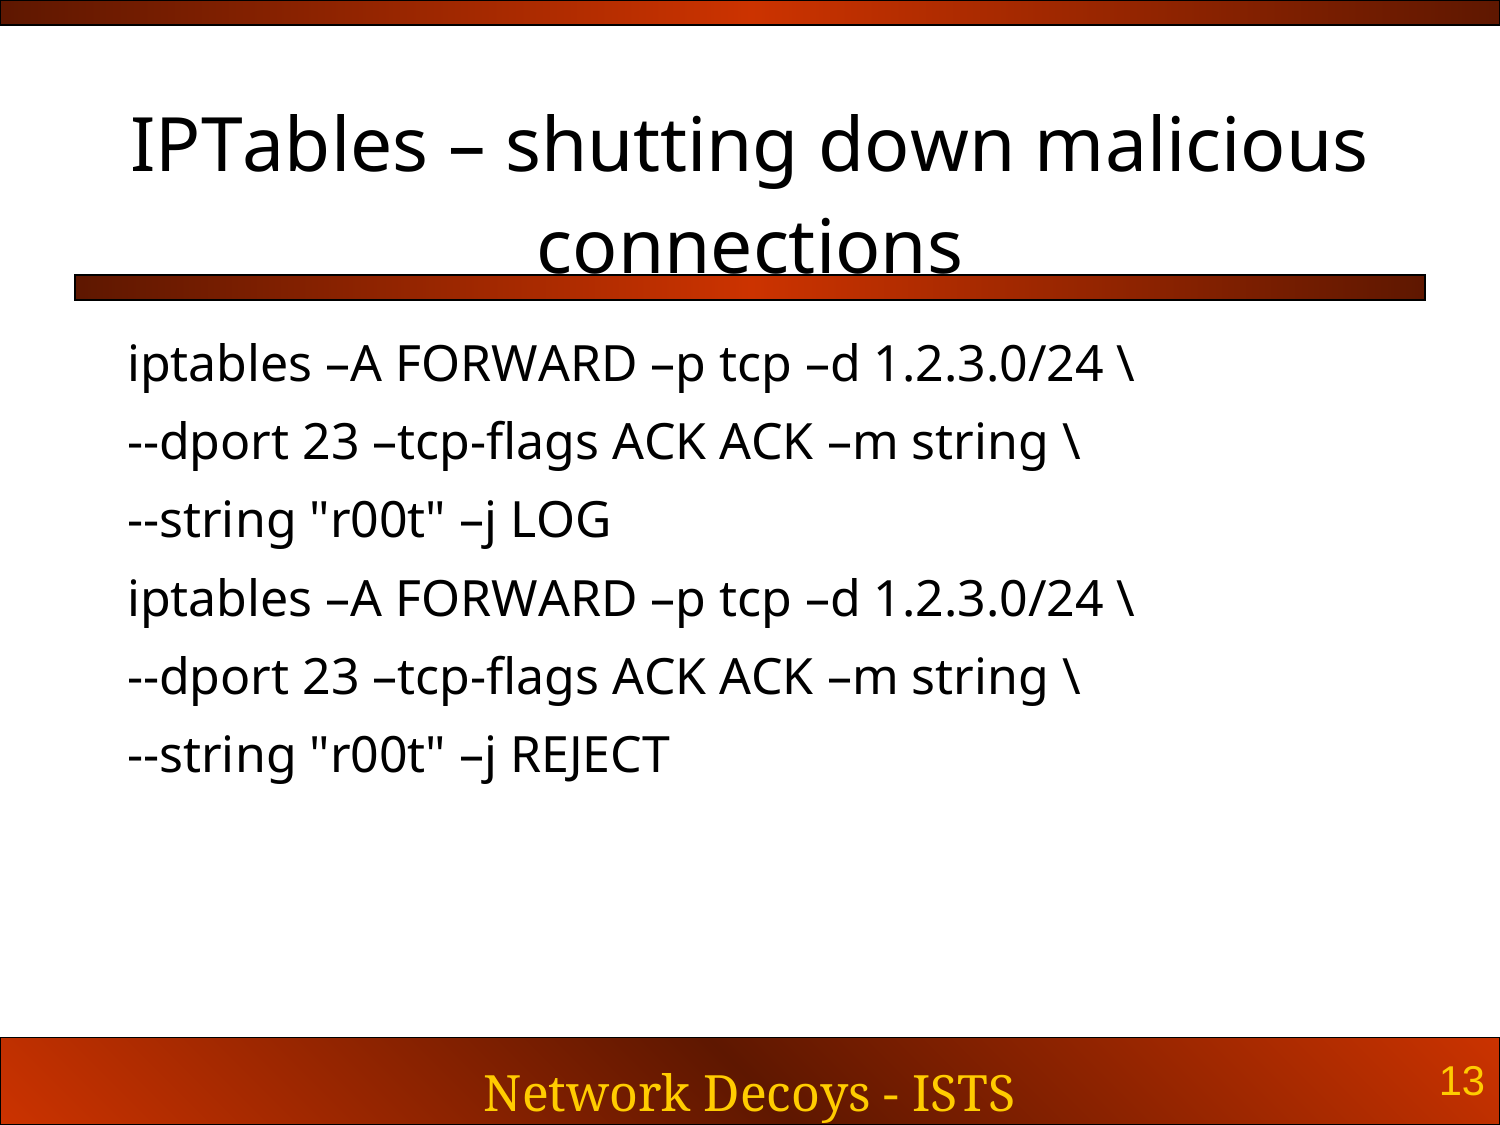

# IPTables – shutting down malicious connections
iptables –A FORWARD –p tcp –d 1.2.3.0/24 \
--dport 23 –tcp-flags ACK ACK –m string \
--string "r00t" –j LOG
iptables –A FORWARD –p tcp –d 1.2.3.0/24 \
--dport 23 –tcp-flags ACK ACK –m string \
--string "r00t" –j REJECT